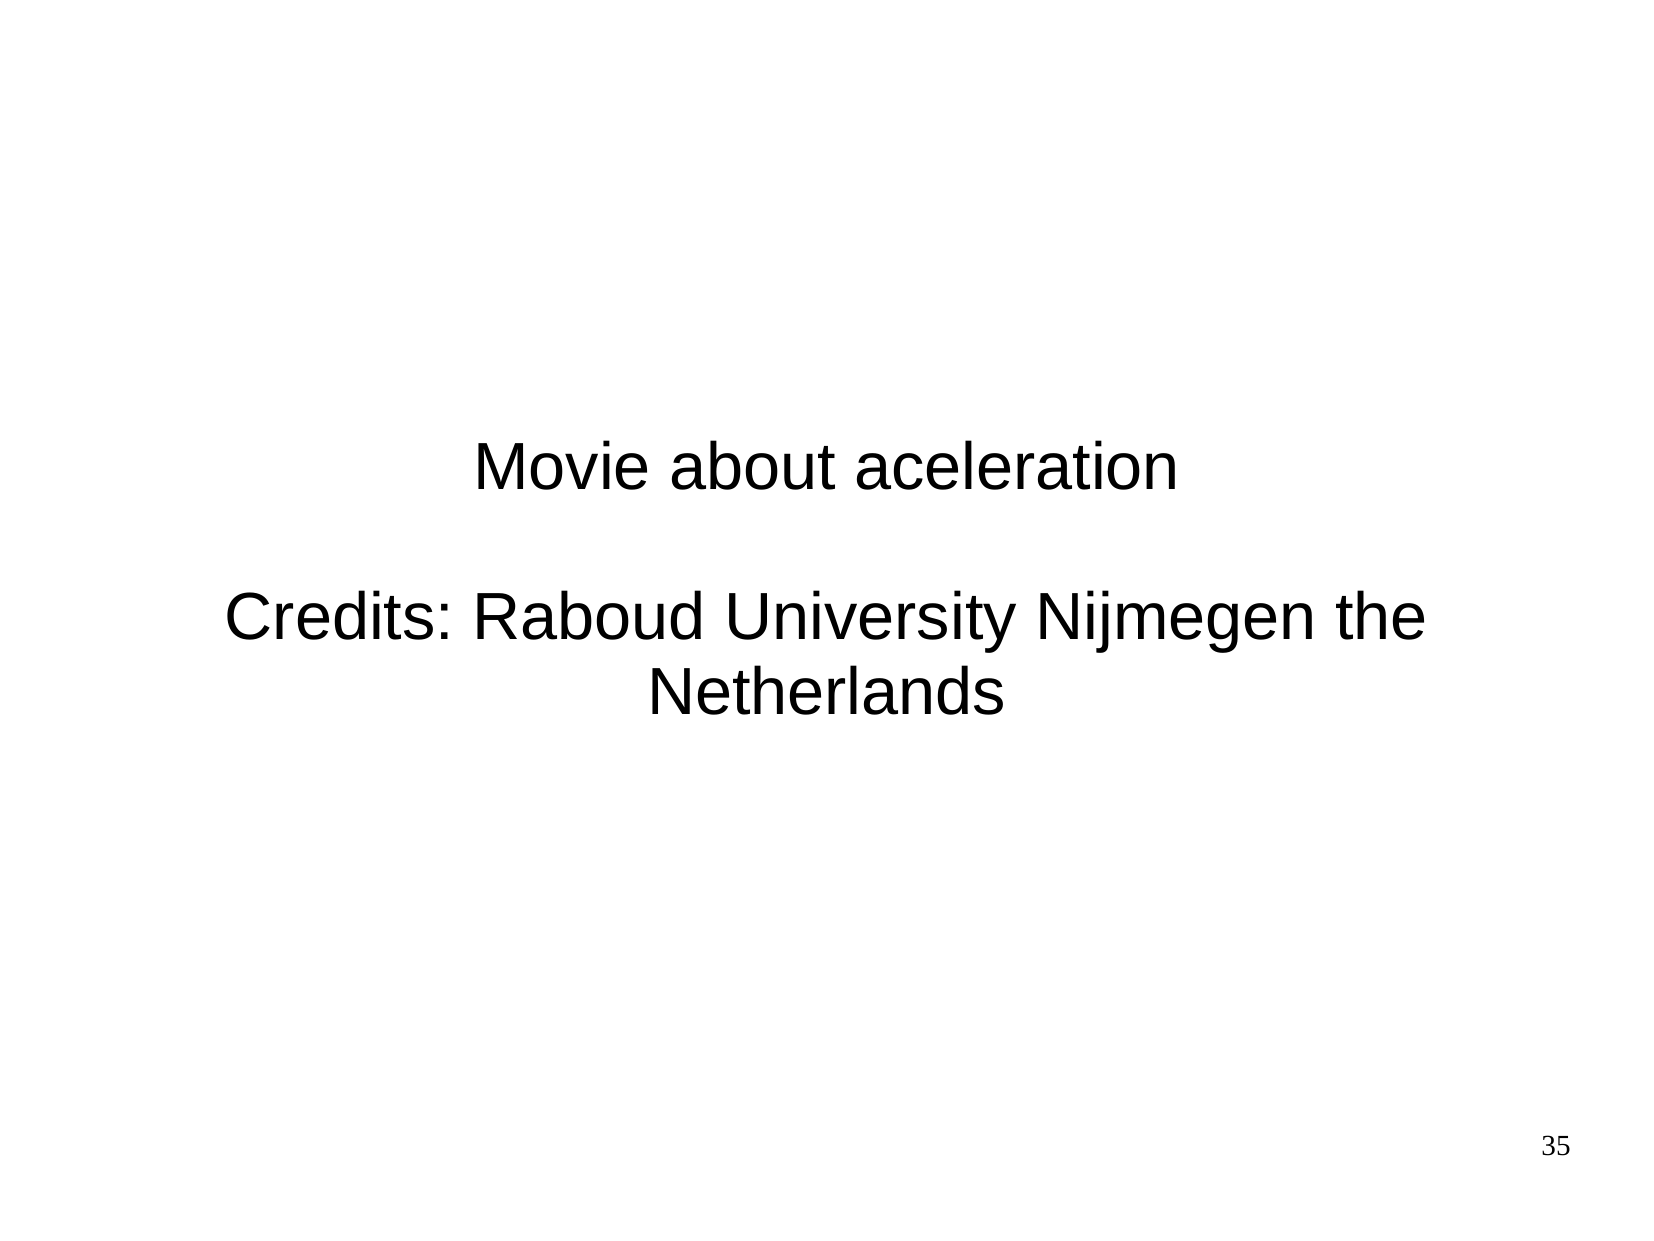

# Movie about aceleration
Credits: Raboud University Nijmegen the Netherlands
35